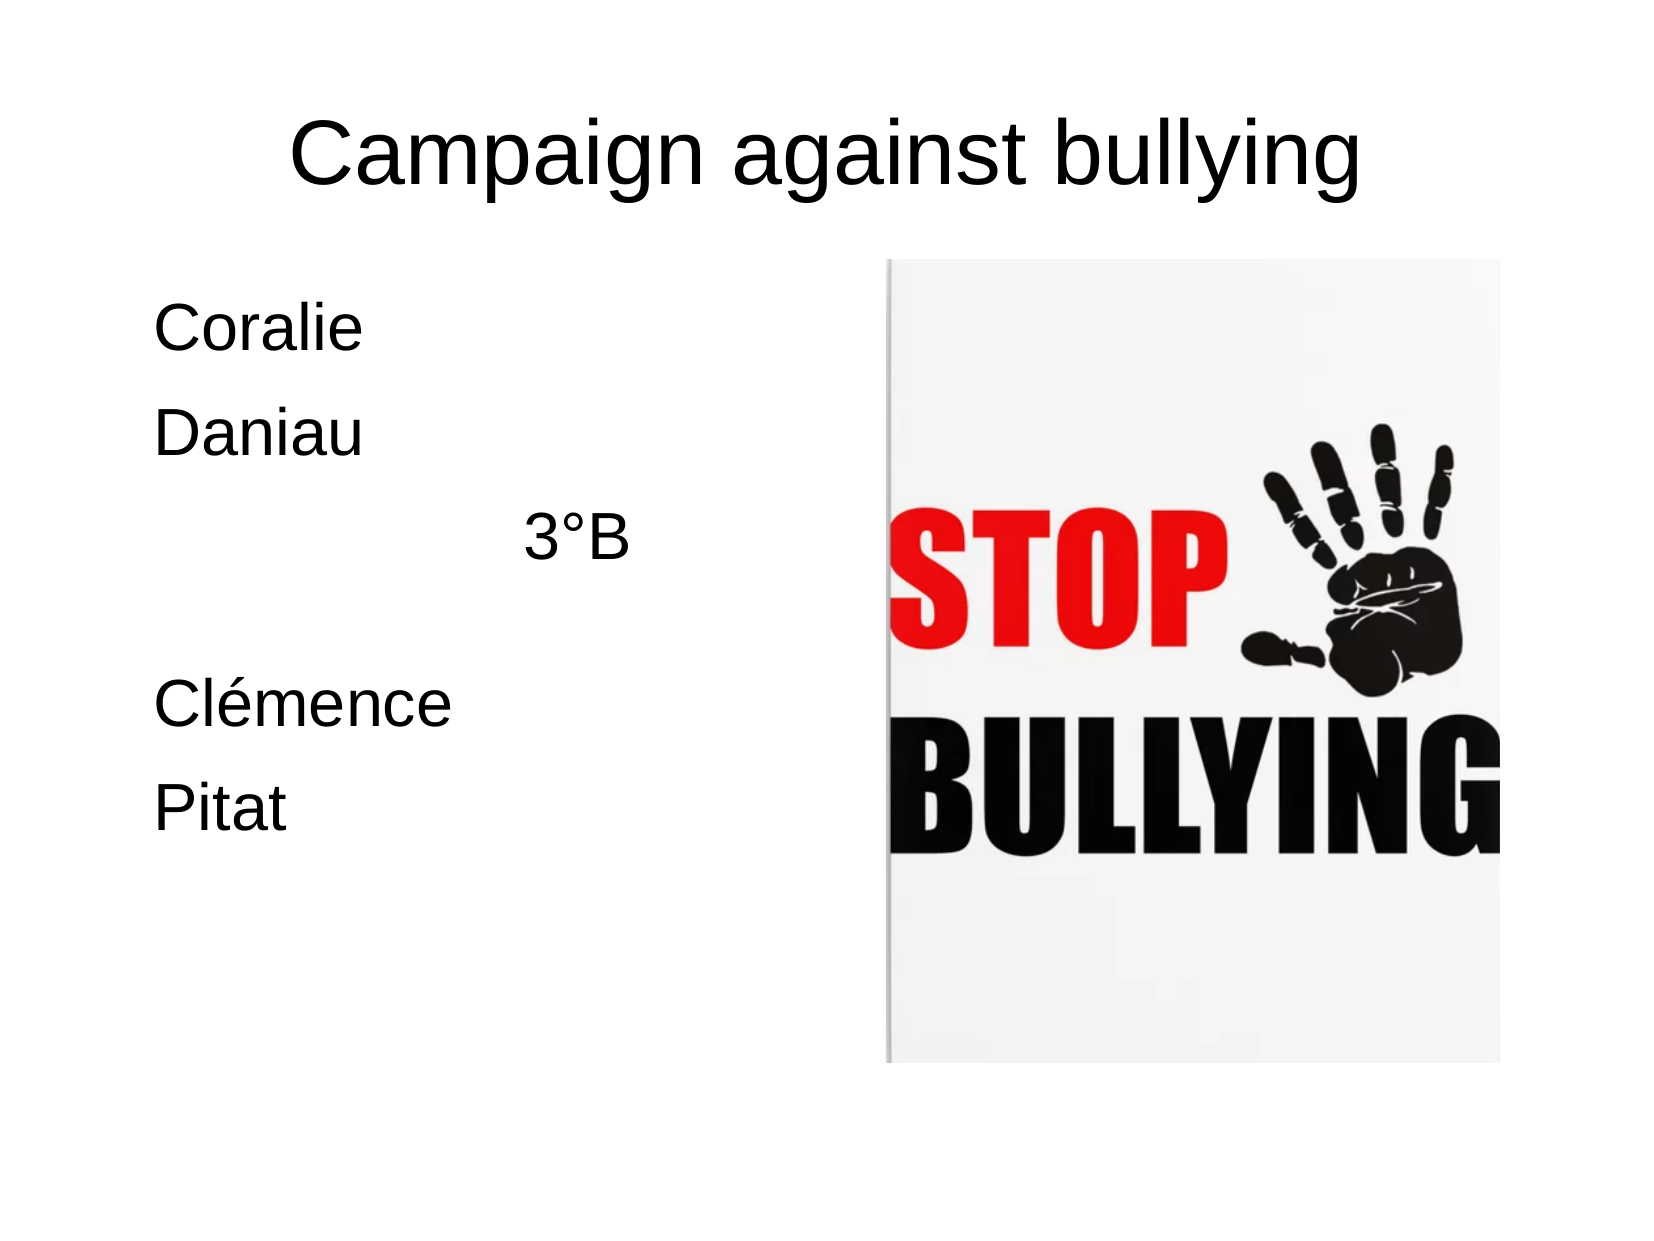

# Campaign against bullying
Coralie
Daniau
 3°B
Clémence
Pitat